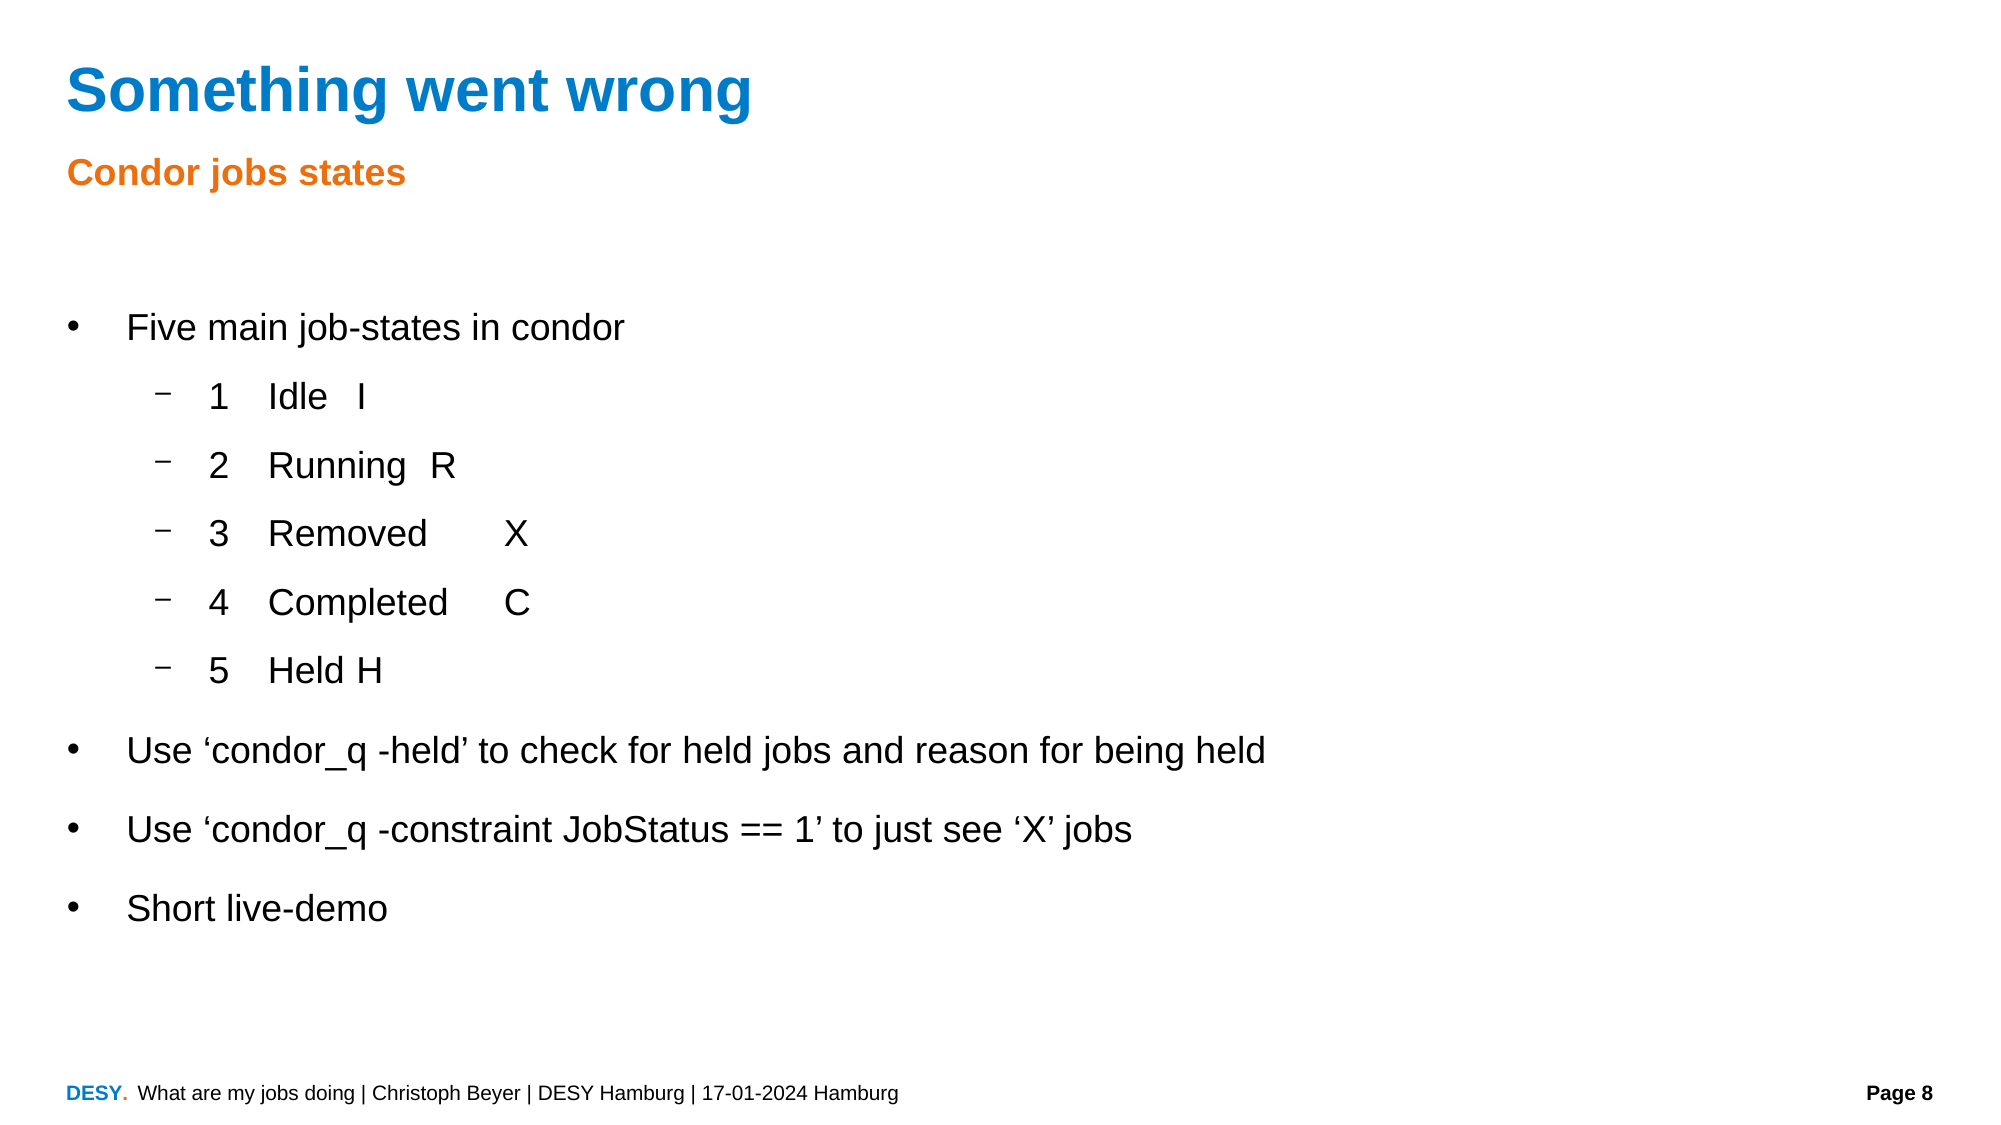

# Something went wrong
Condor jobs states
Five main job-states in condor
1	Idle 	I
2	Running 	R
3	Removed 	X
4	Completed 	C
5	Held 	H
Use ‘condor_q -held’ to check for held jobs and reason for being held
Use ‘condor_q -constraint JobStatus == 1’ to just see ‘X’ jobs
Short live-demo
What are my jobs doing | Christoph Beyer | DESY Hamburg | 17-01-2024 Hamburg